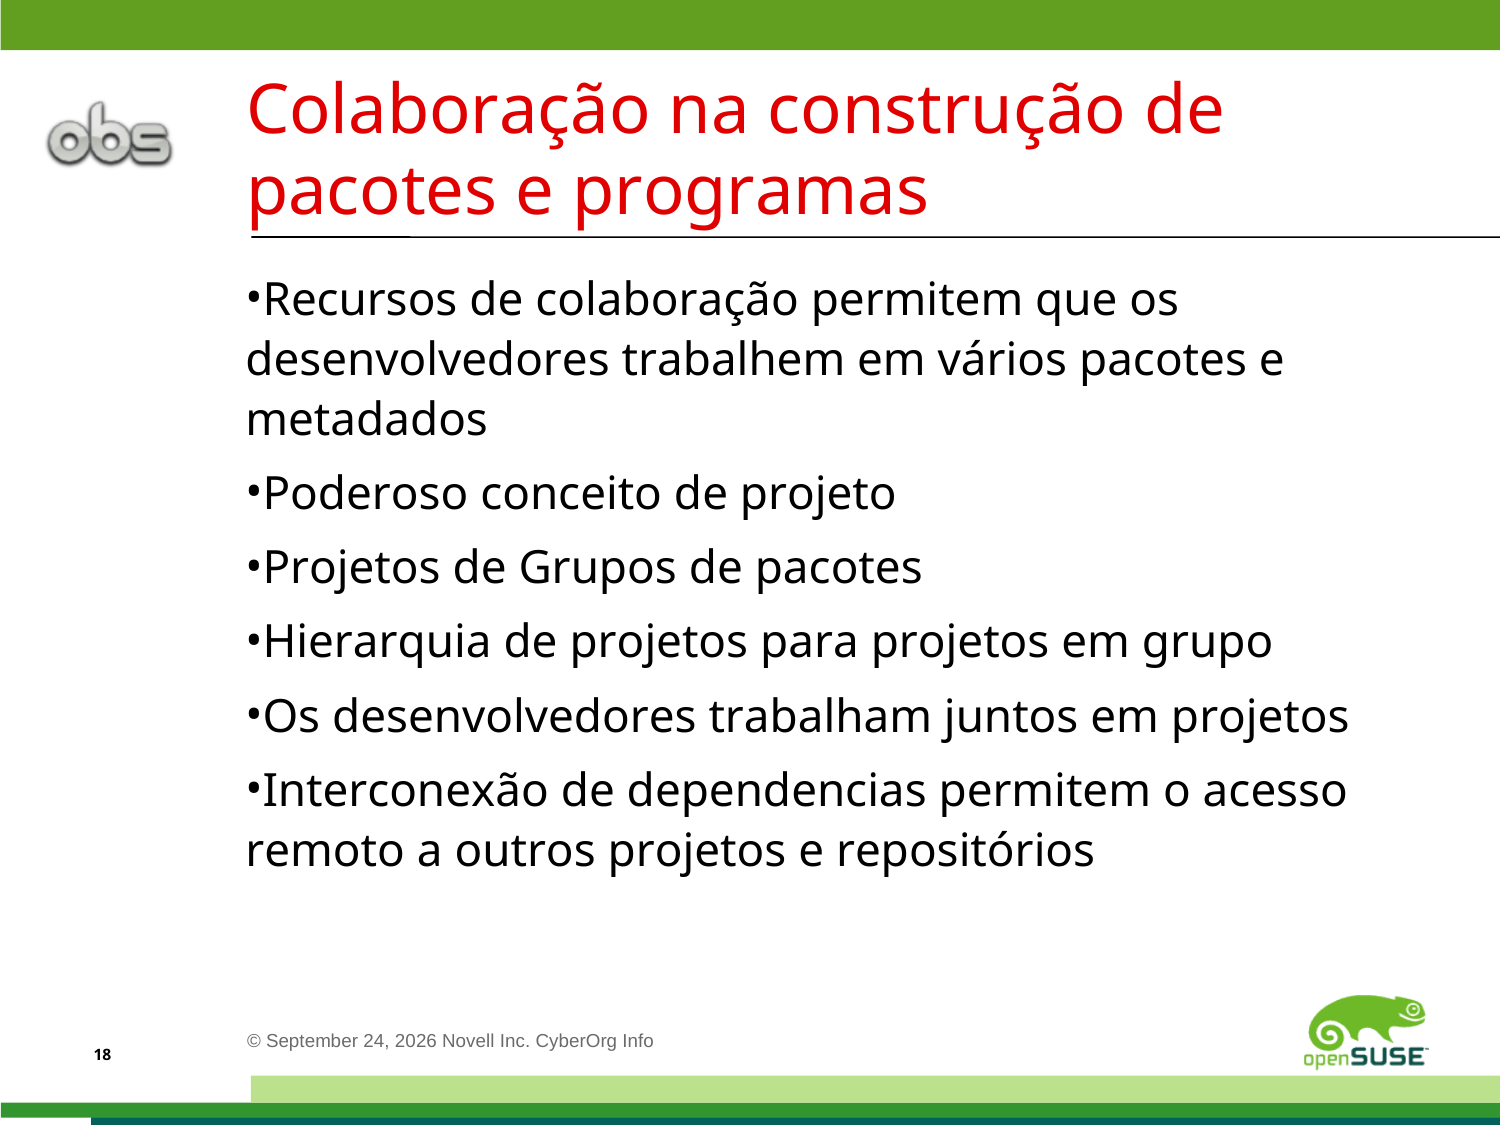

# Colaboração na construção de pacotes e programas
Recursos de colaboração permitem que os desenvolvedores trabalhem em vários pacotes e metadados
Poderoso conceito de projeto
Projetos de Grupos de pacotes
Hierarquia de projetos para projetos em grupo
Os desenvolvedores trabalham juntos em projetos
Interconexão de dependencias permitem o acesso remoto a outros projetos e repositórios